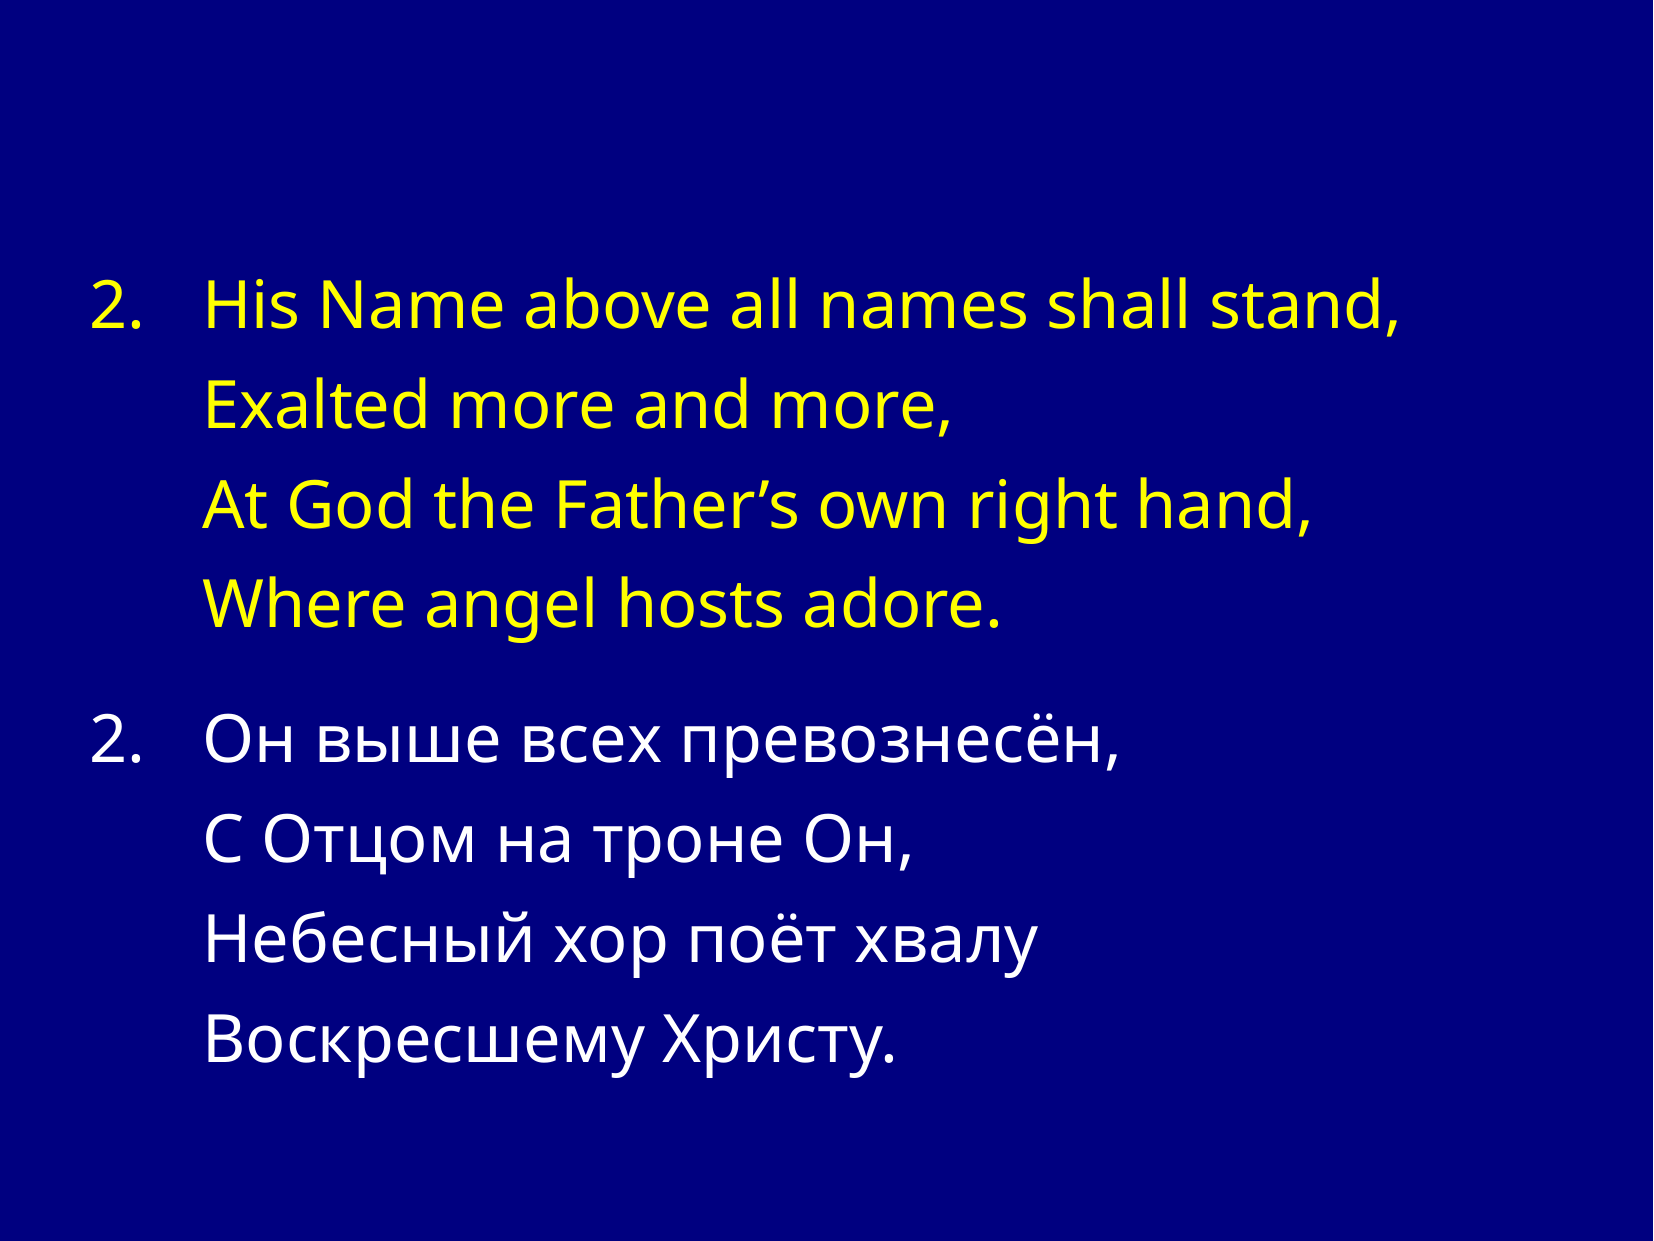

2.	His Name above all names shall stand,
	Exalted more and more,
	At God the Father’s own right hand,
	Where angel hosts adore.
2.	Он выше всех превознесён,
	С Отцом на троне Он,
	Небесный хор поёт хвалу
	Воскресшему Христу.